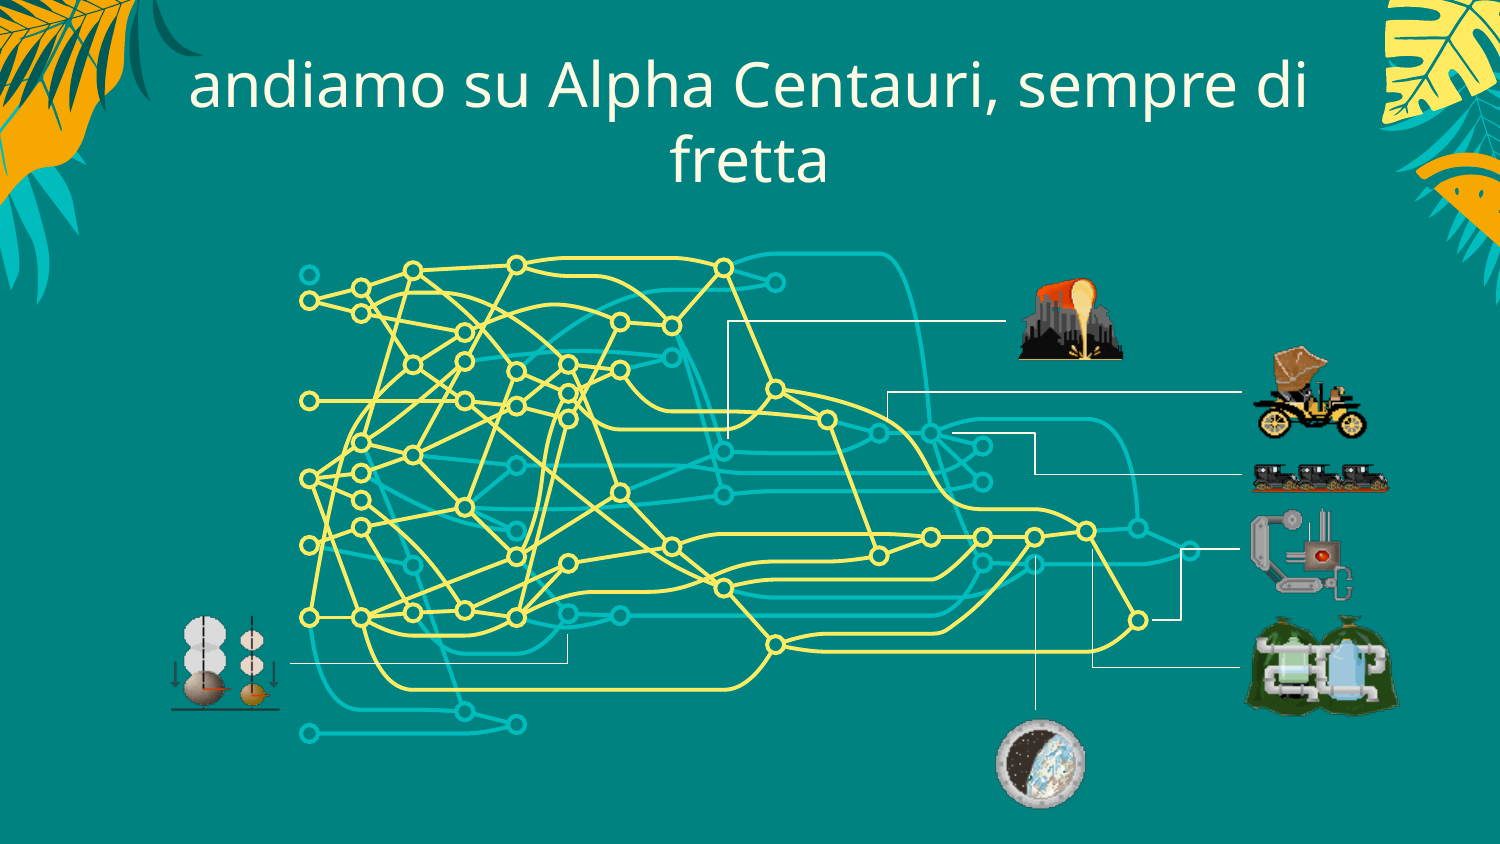

# andiamo su Alpha Centauri, sempre di fretta